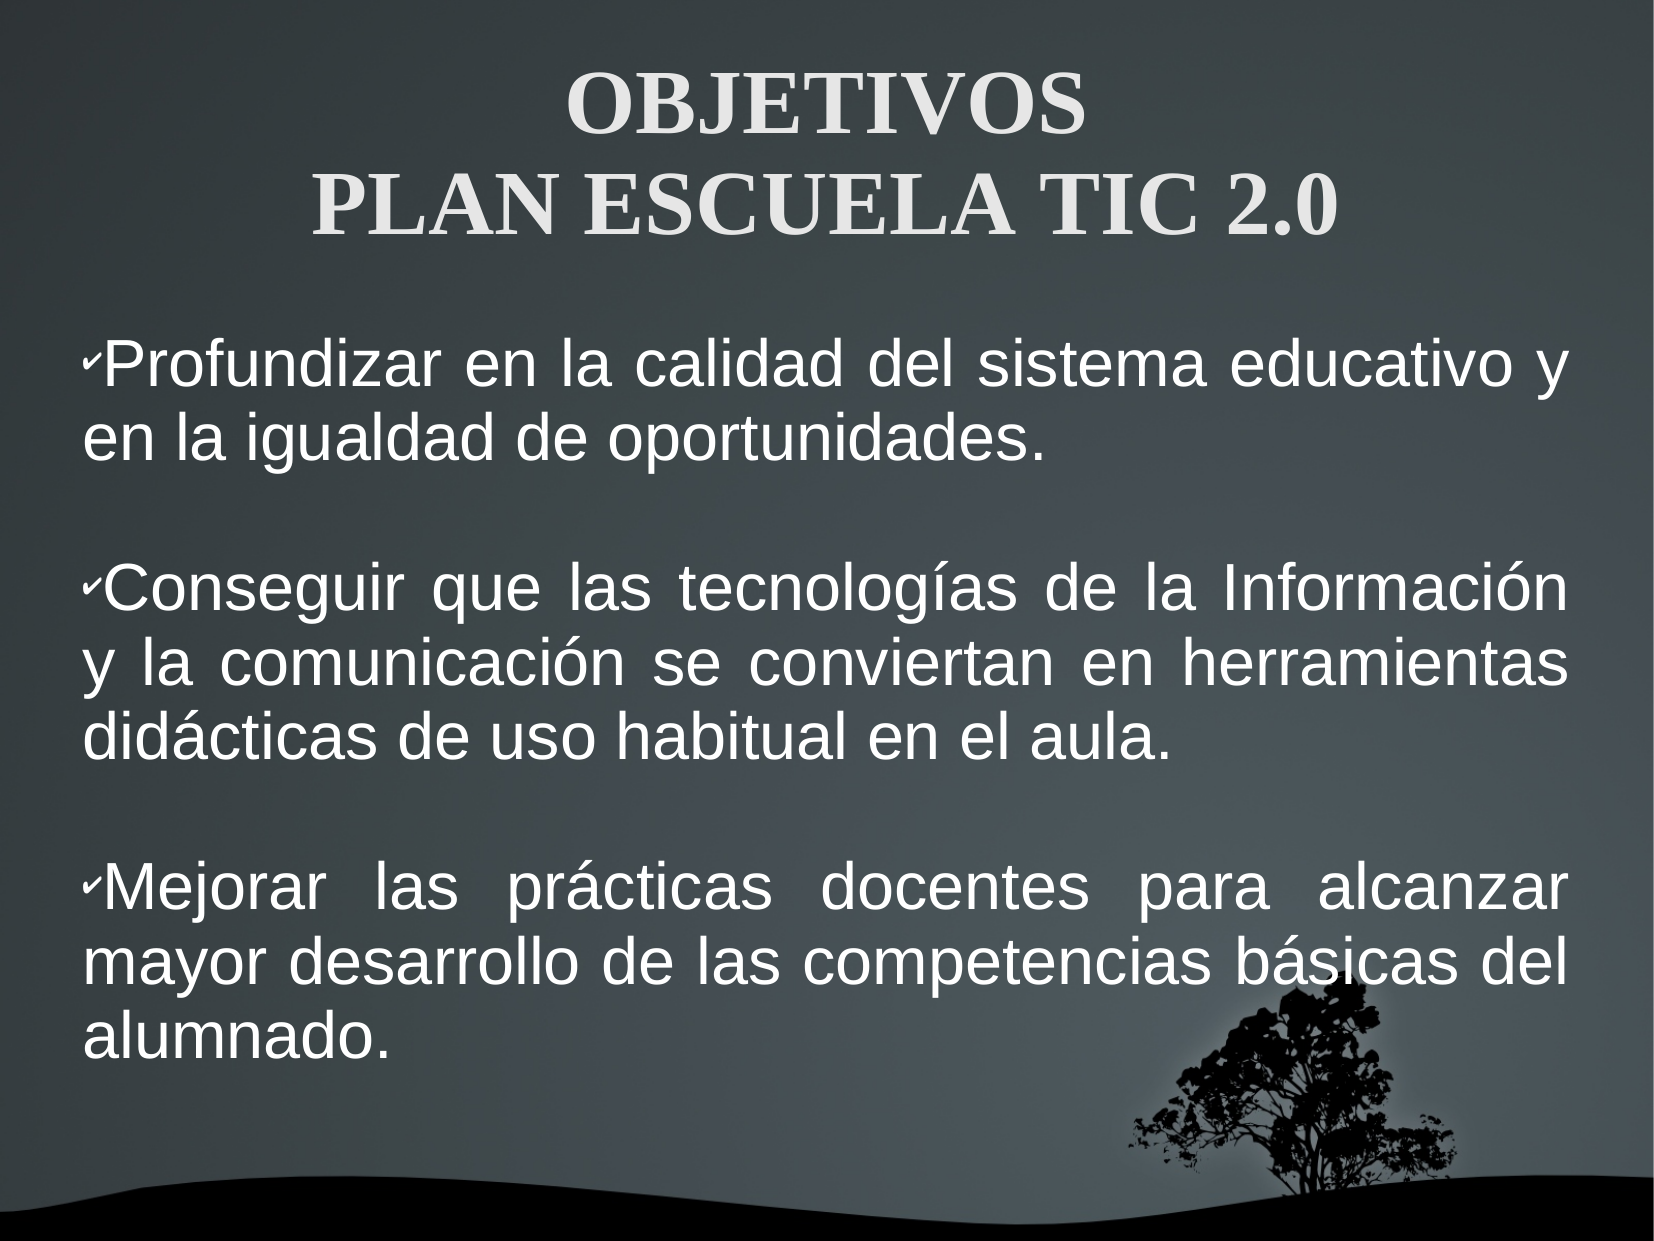

# OBJETIVOS PLAN ESCUELA TIC 2.0
Profundizar en la calidad del sistema educativo y en la igualdad de oportunidades.
Conseguir que las tecnologías de la Información y la comunicación se conviertan en herramientas didácticas de uso habitual en el aula.
Mejorar las prácticas docentes para alcanzar mayor desarrollo de las competencias básicas del alumnado.